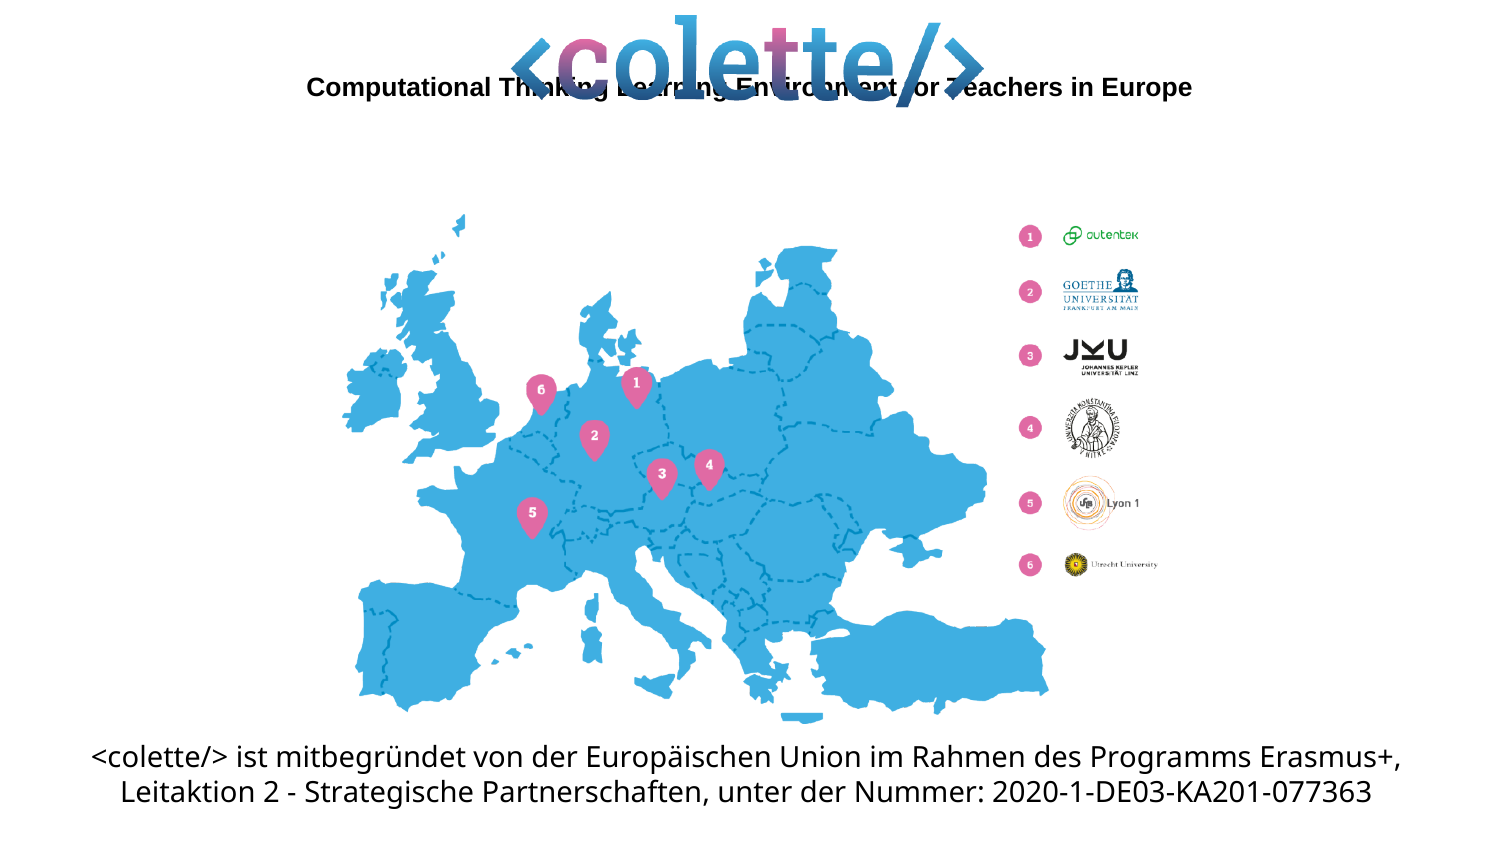

# <colette/>
Computational Thinking Learning Environment for Teachers in Europe
<colette/> ist mitbegründet von der Europäischen Union im Rahmen des Programms Erasmus+, Leitaktion 2 - Strategische Partnerschaften, unter der Nummer: 2020-1-DE03-KA201-077363